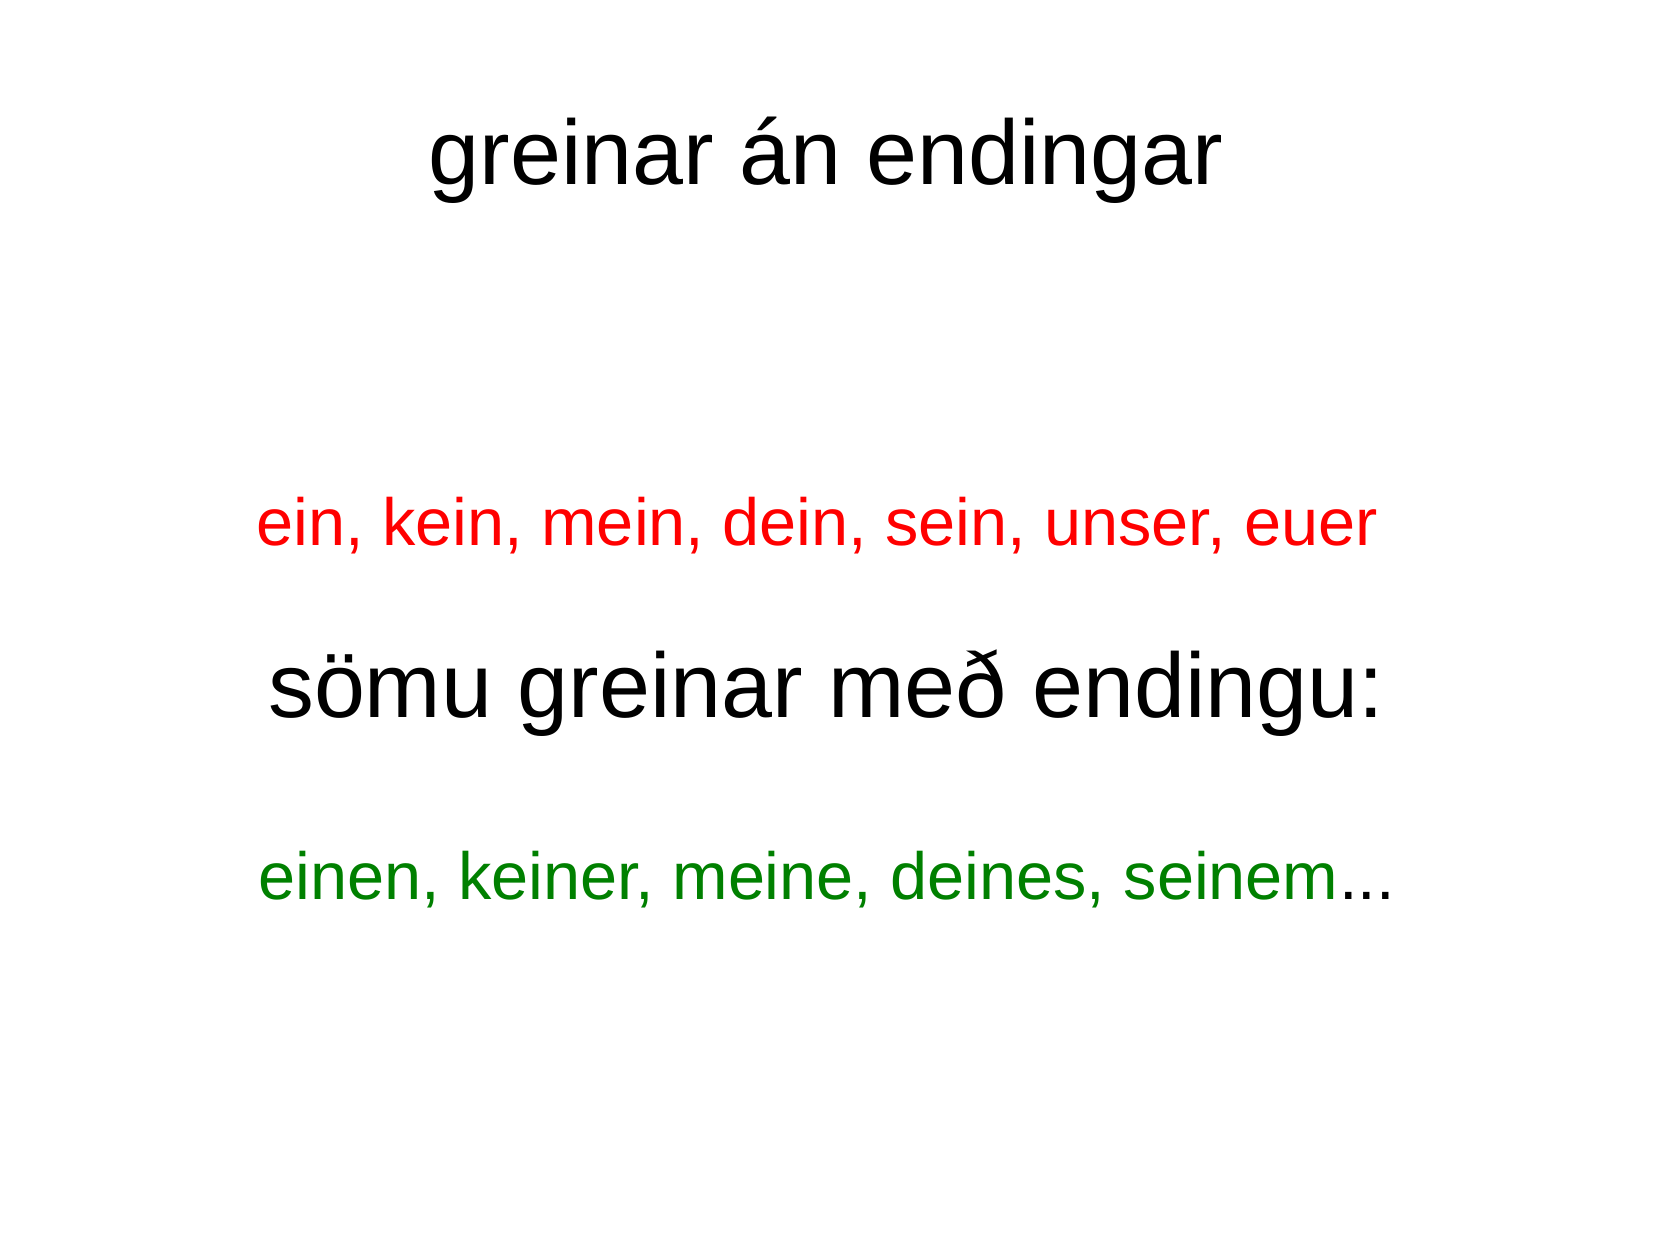

# greinar án endingar
ein, kein, mein, dein, sein, unser, euer
sömu greinar með endingu:
einen, keiner, meine, deines, seinem...